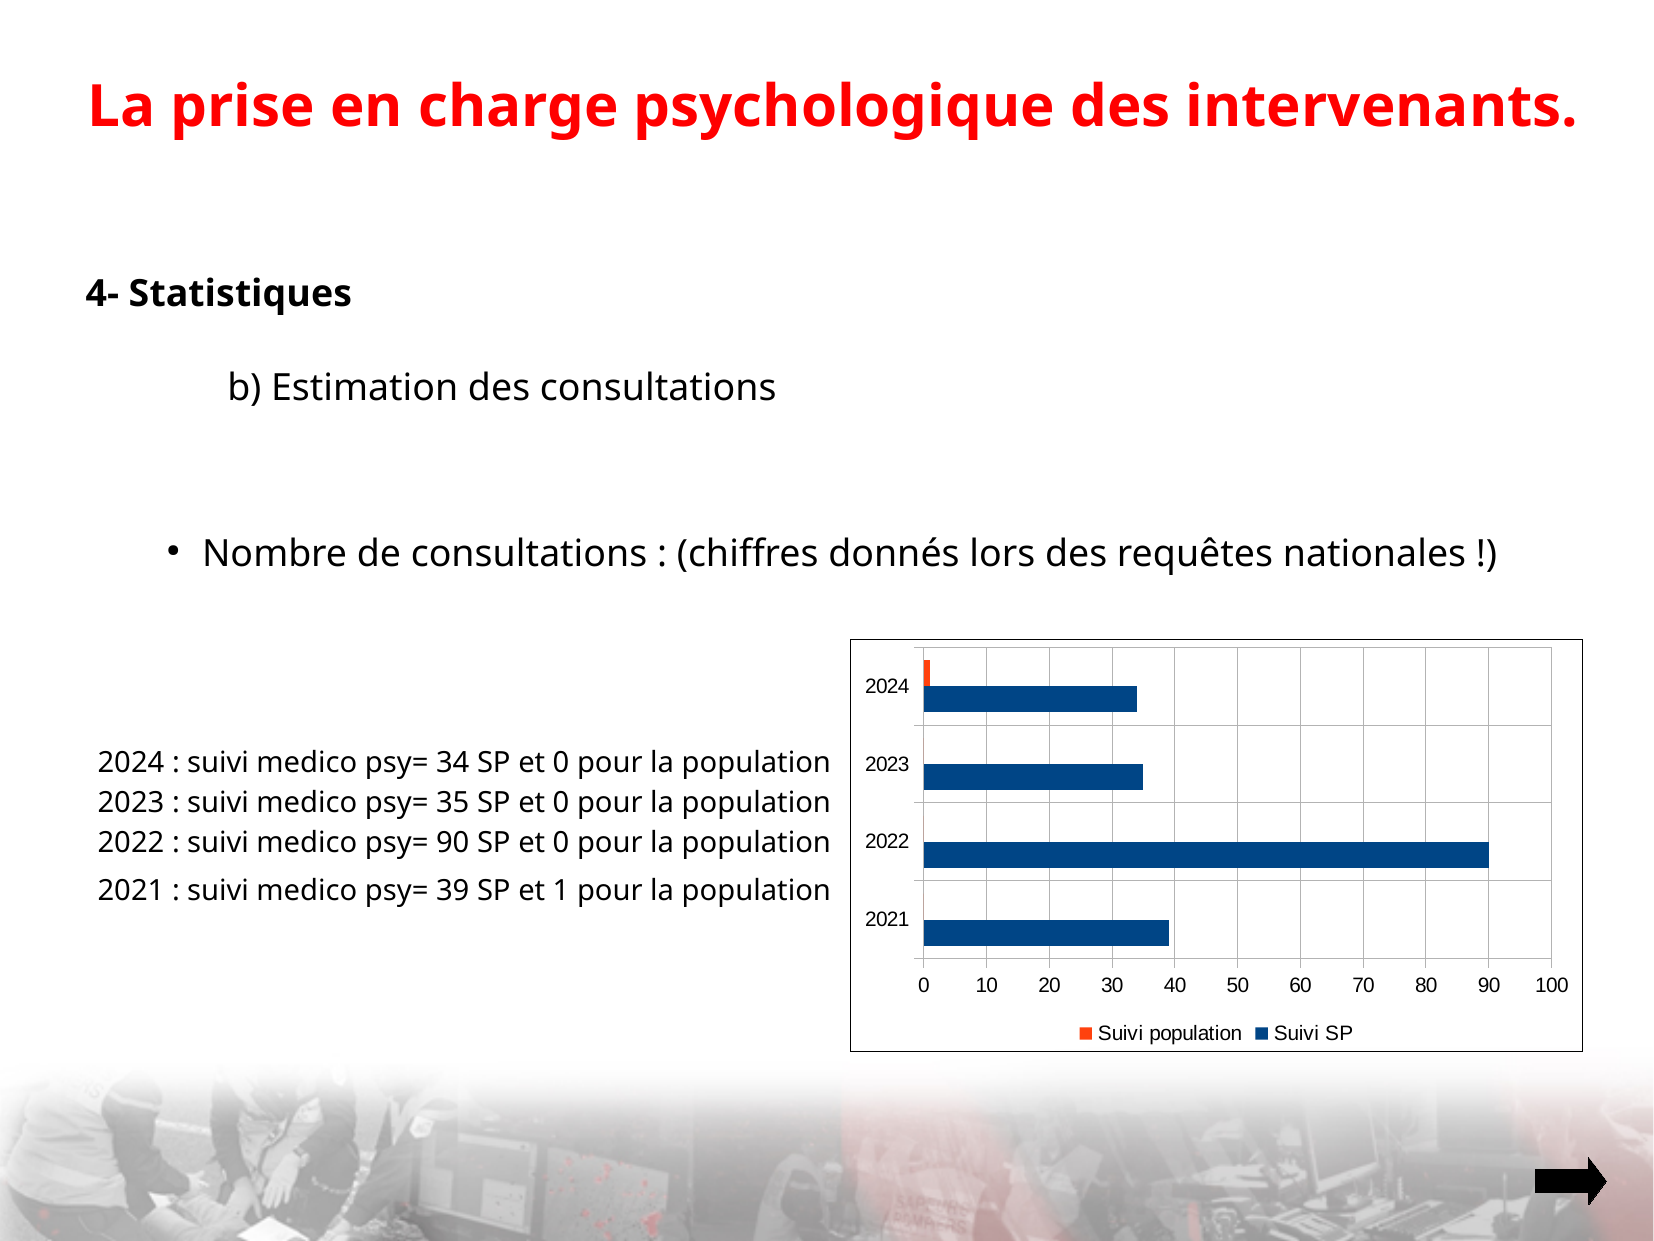

# La prise en charge psychologique des intervenants.
4- Statistiques
b) Estimation des consultations
Nombre de consultations : (chiffres donnés lors des requêtes nationales !)
### Chart
| Category | Suivi SP | Suivi population |
|---|---|---|
| 2021 | 39.0 | 0.0 |
| 2022 | 90.0 | 0.0 |
| 2023 | 35.0 | 0.0 |
| 2024 | 34.0 | 1.0 |
2024 : suivi medico psy= 34 SP et 0 pour la population
2023 : suivi medico psy= 35 SP et 0 pour la population
2022 : suivi medico psy= 90 SP et 0 pour la population
2021 : suivi medico psy= 39 SP et 1 pour la population